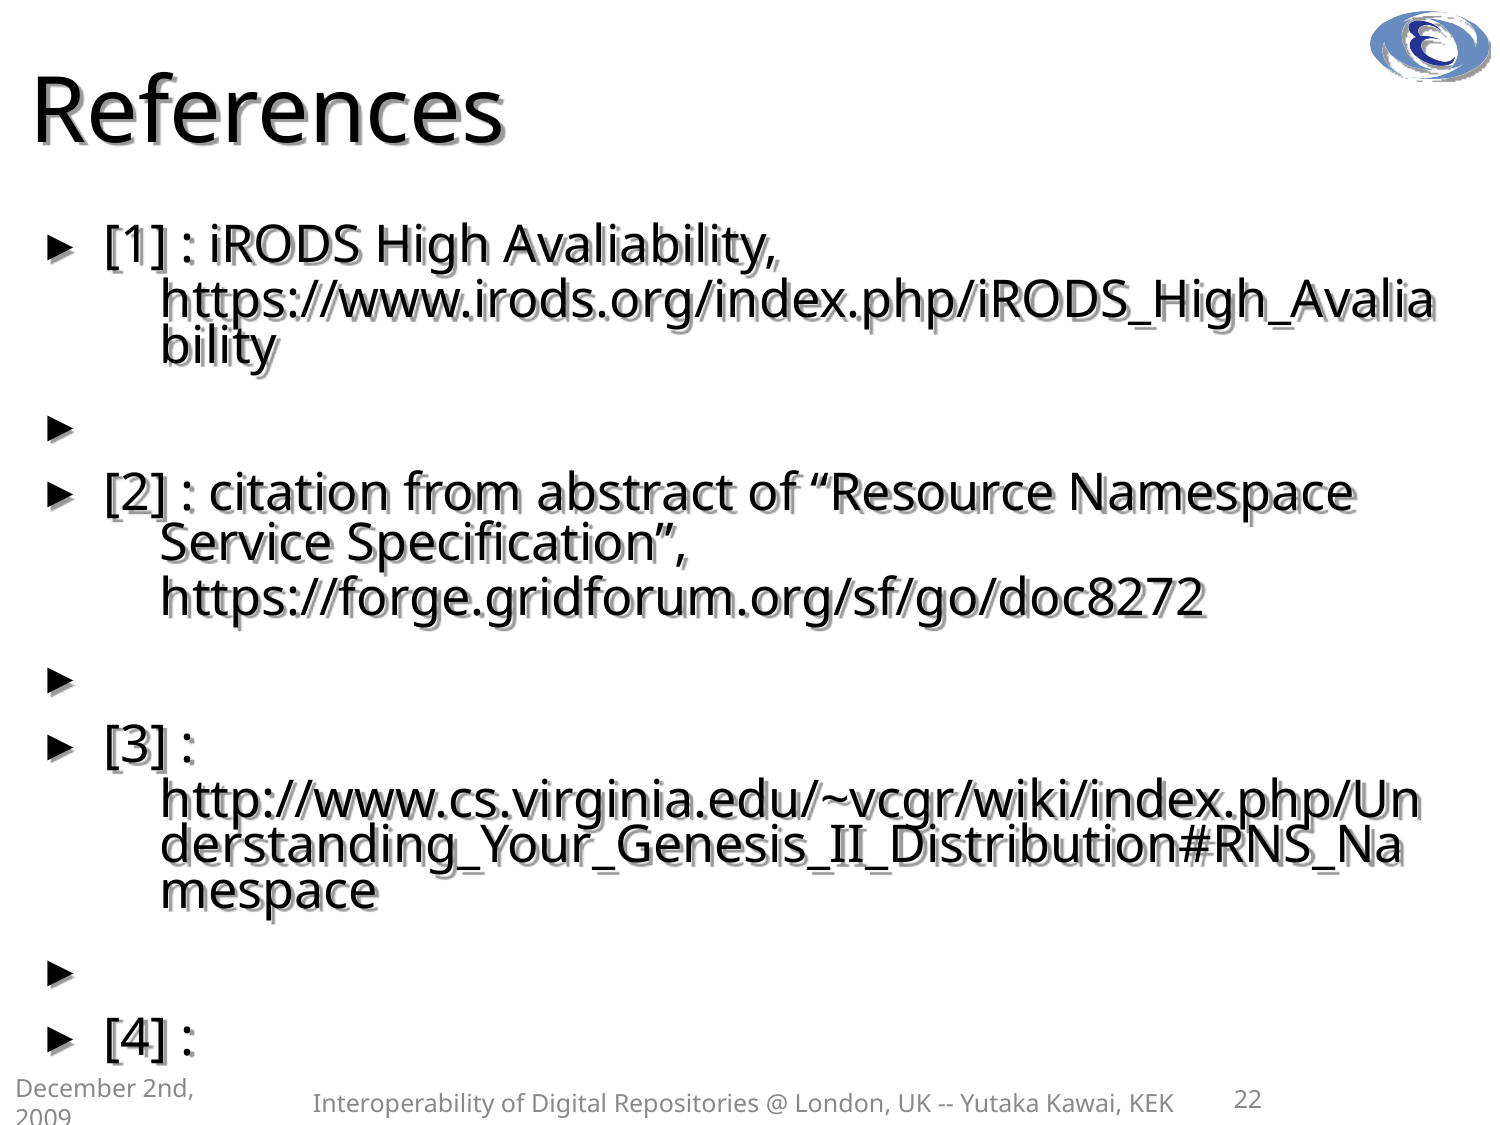

# References
[1] : iRODS High Avaliability, https://www.irods.org/index.php/iRODS_High_Avaliability
[2] : citation from abstract of “Resource Namespace Service Specification”, https://forge.gridforum.org/sf/go/doc8272
[3] : http://www.cs.virginia.edu/~vcgr/wiki/index.php/Understanding_Your_Genesis_II_Distribution#RNS_Namespace
[4] :
December 2nd, 2009
Interoperability of Digital Repositories @ London, UK -- Yutaka Kawai, KEK